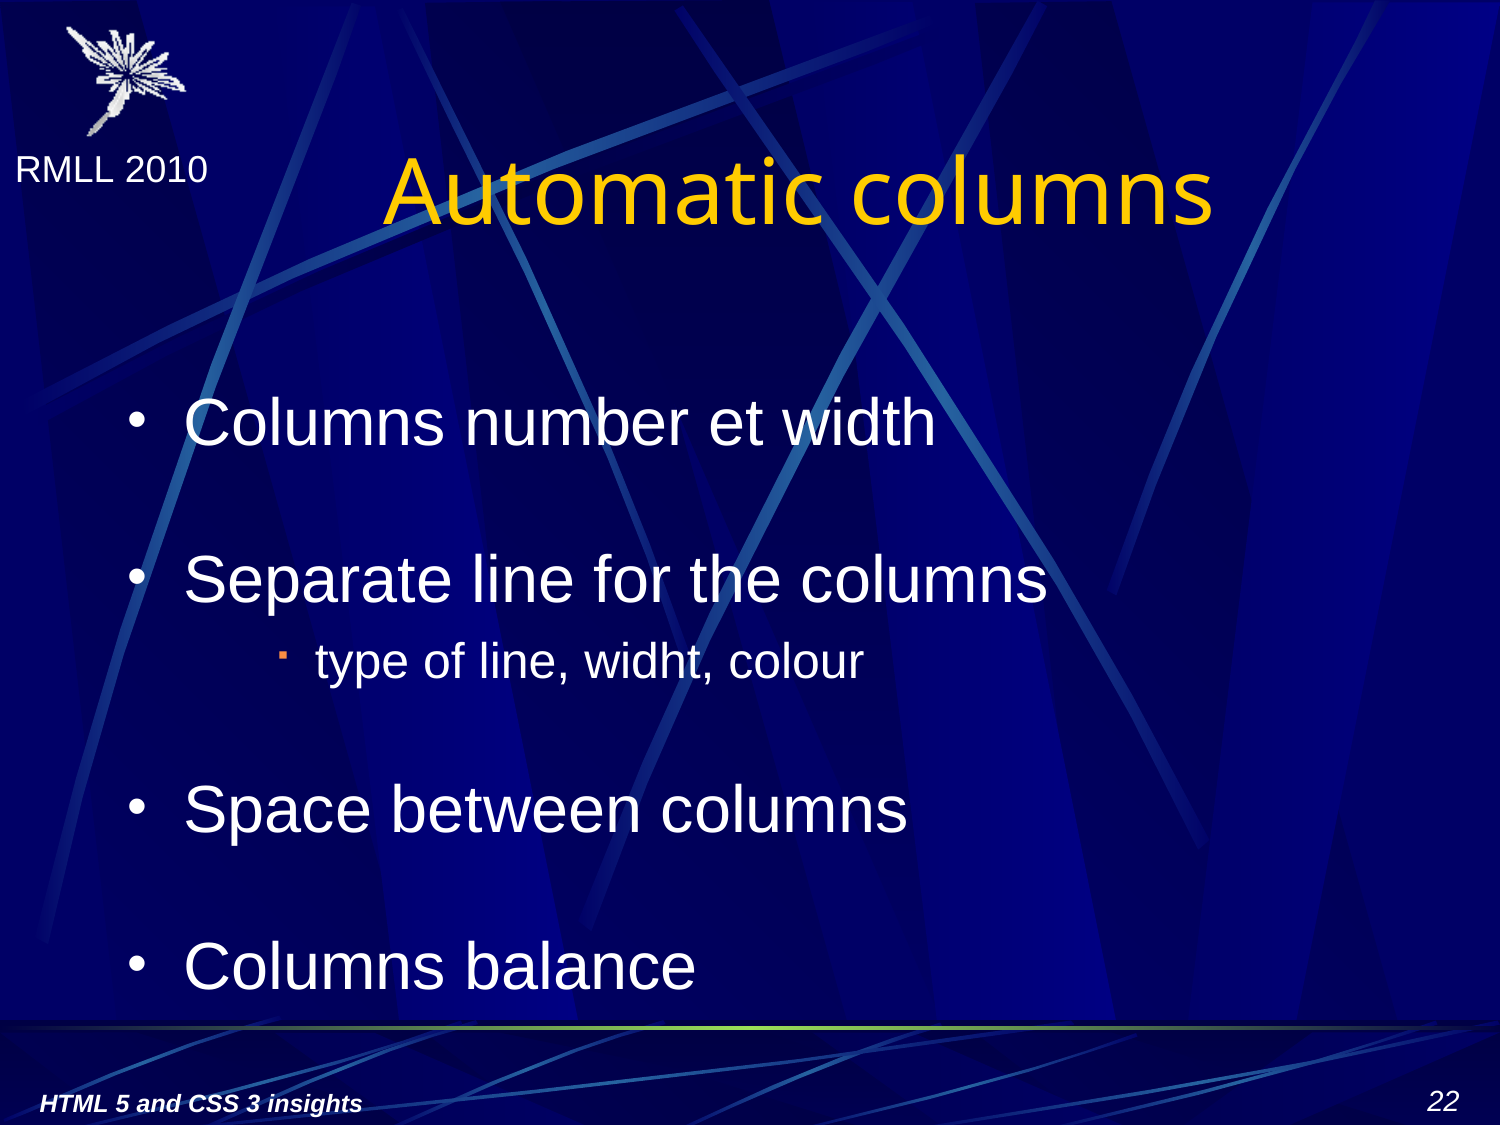

# Automatic columns
Columns number et width
Separate line for the columns
type of line, widht, colour
Space between columns
Columns balance